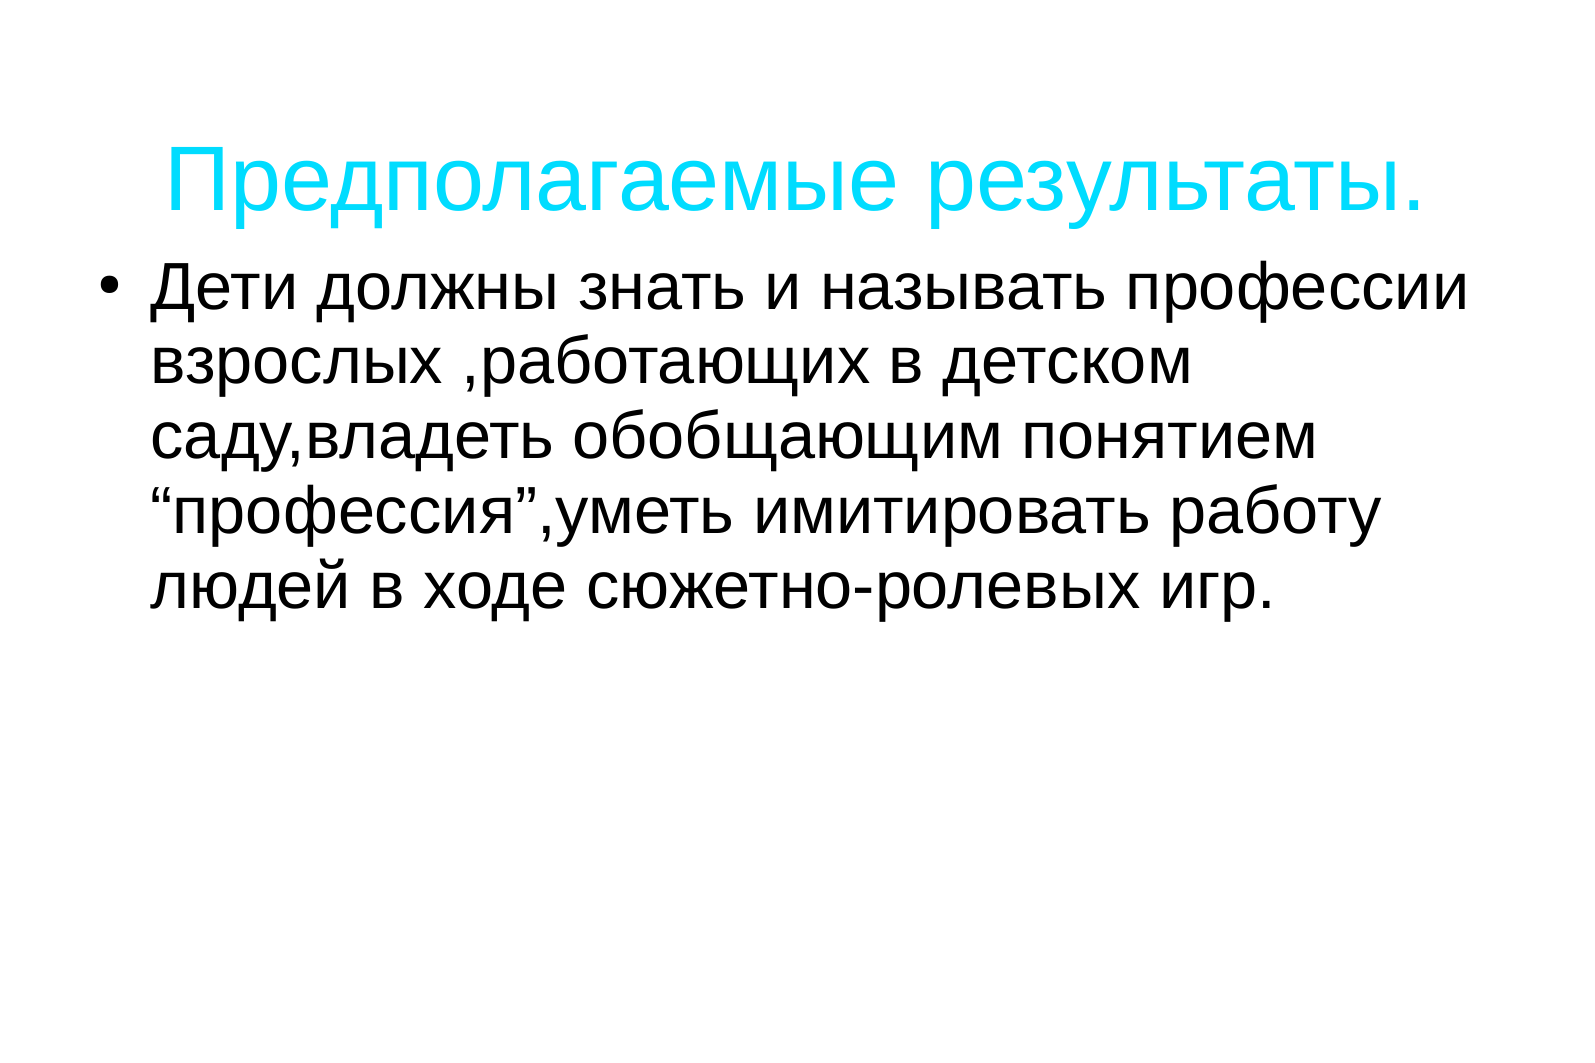

# Предполагаемые результаты.
Дети должны знать и называть профессии взрослых ,работающих в детском саду,владеть обобщающим понятием “профессия”,уметь имитировать работу людей в ходе сюжетно-ролевых игр.